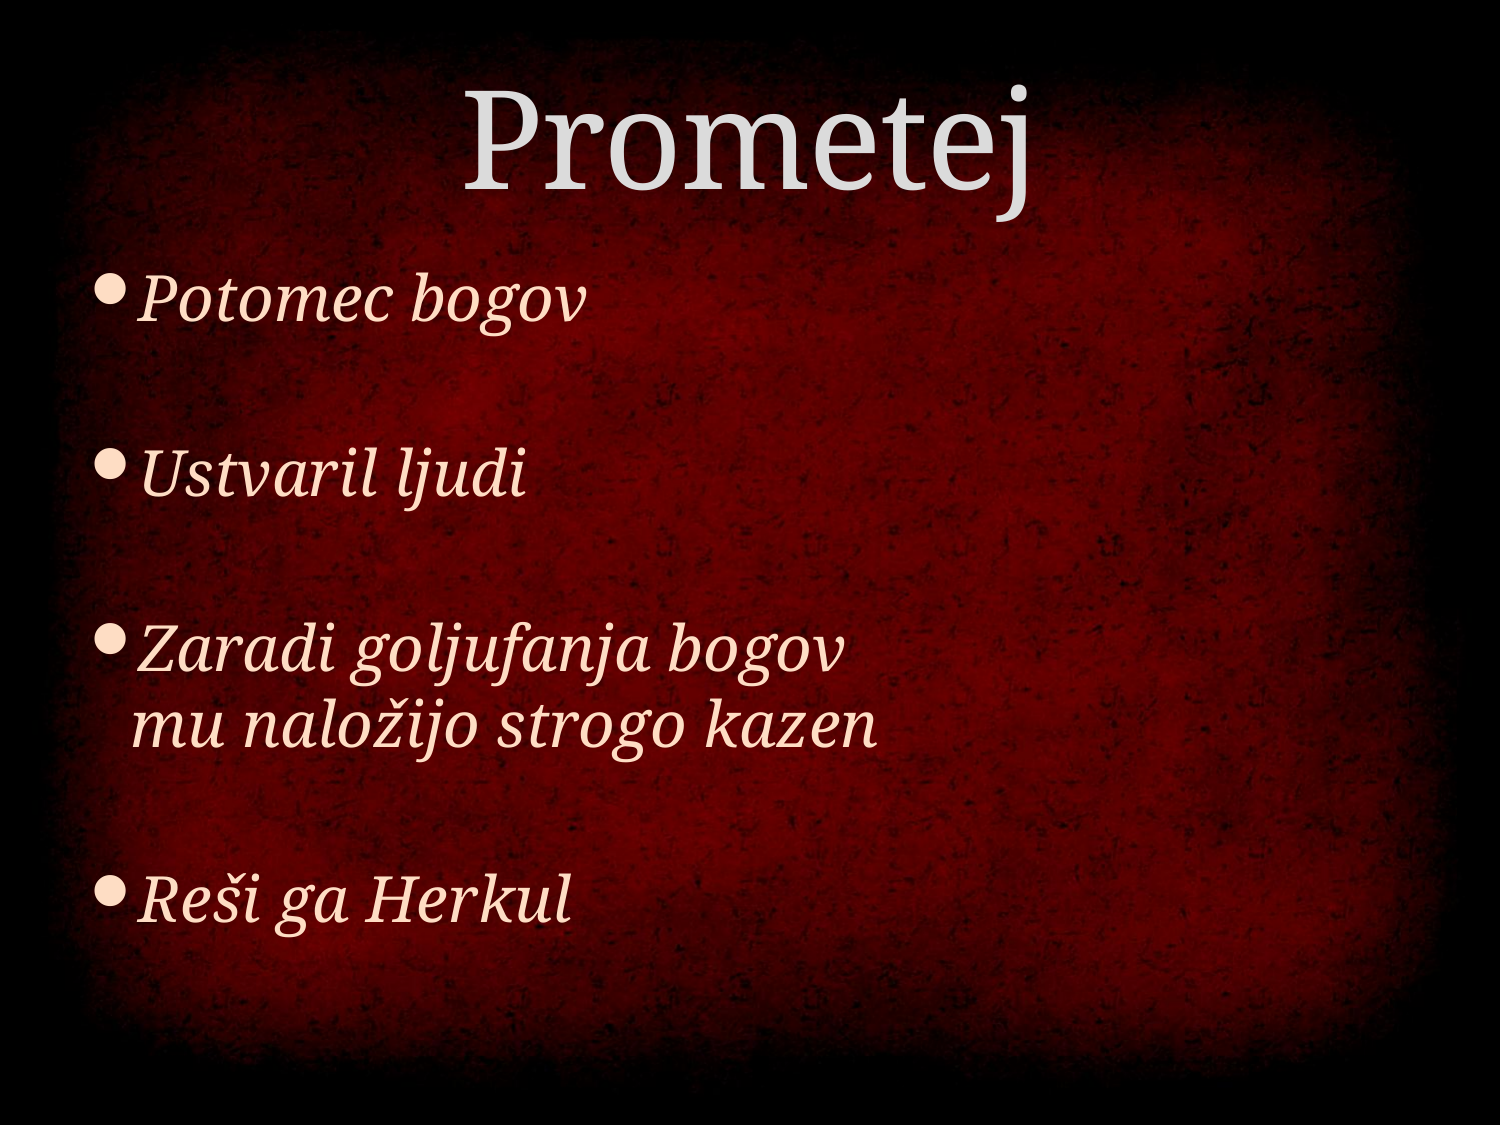

Prometej
# Potomec bogov
Ustvaril ljudi
Zaradi goljufanja bogov mu naložijo strogo kazen
Reši ga Herkul